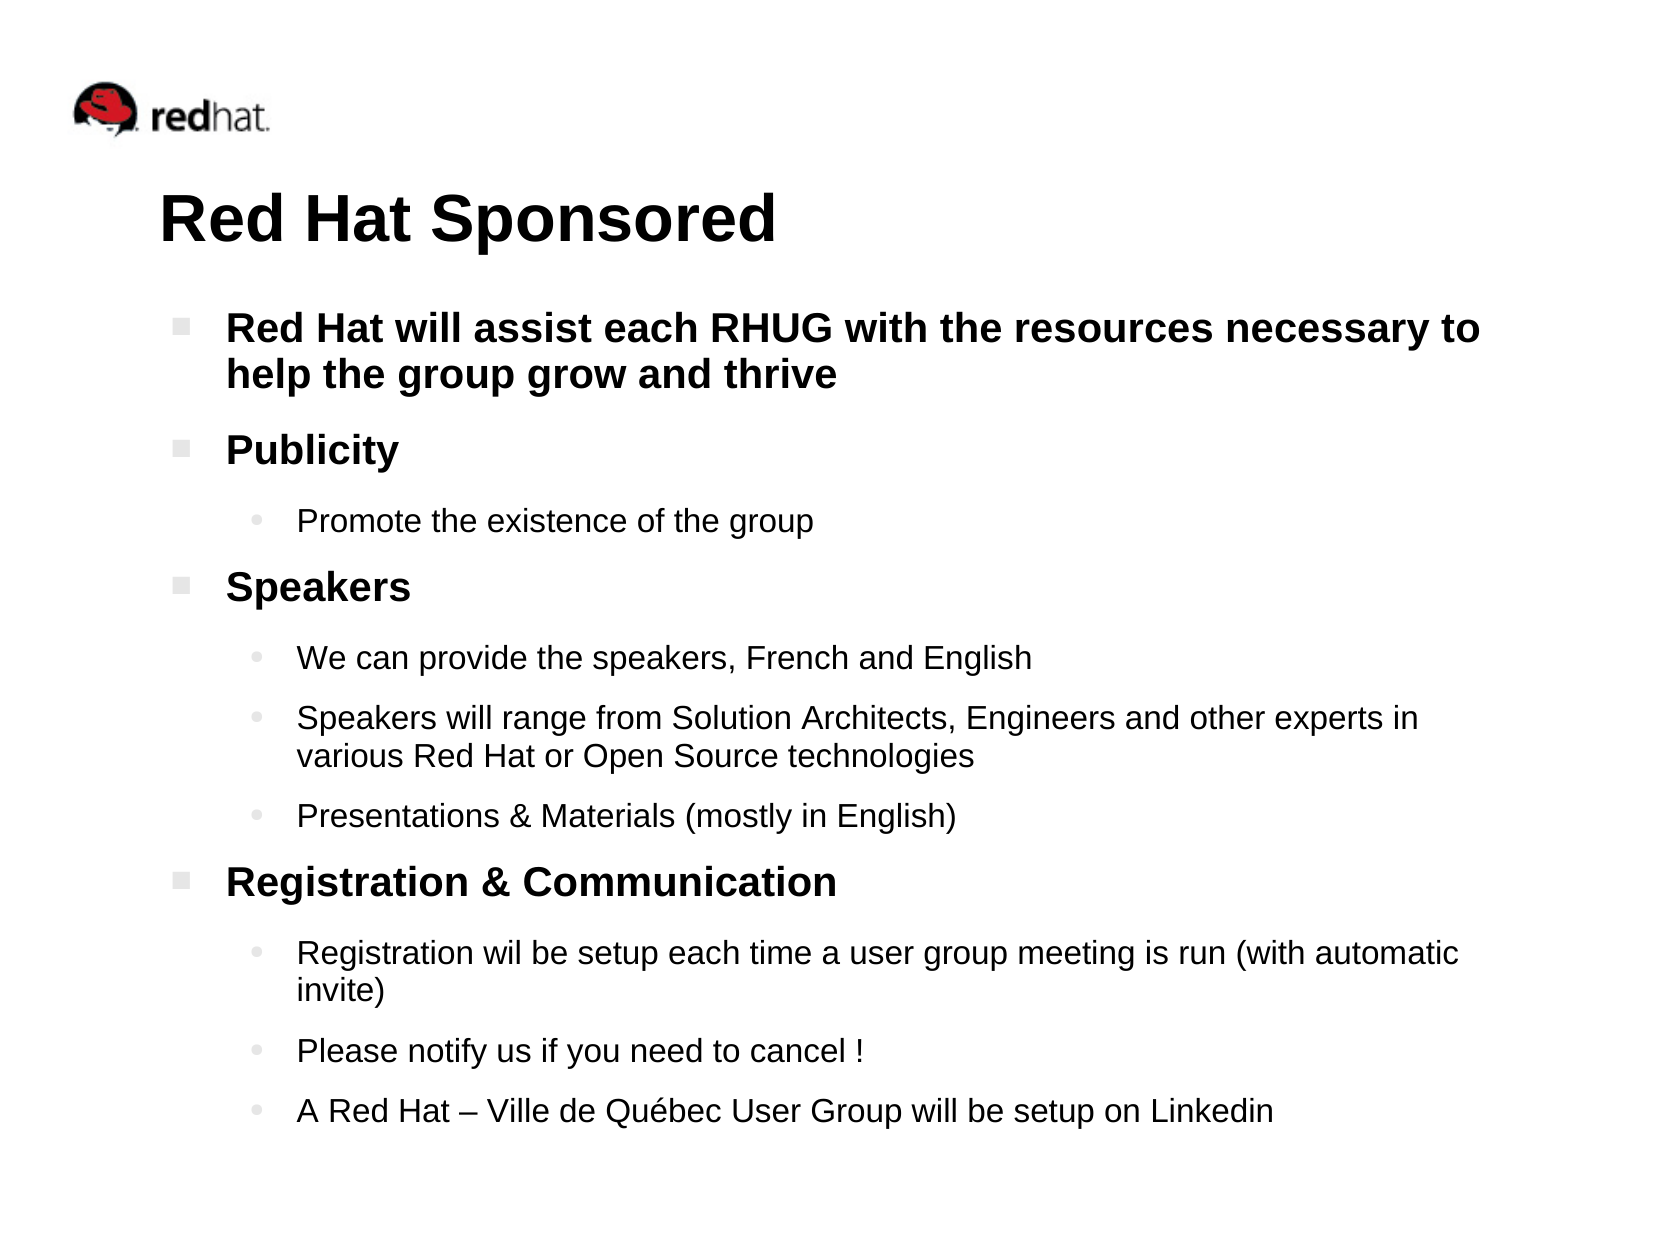

# Red Hat Sponsored
Red Hat will assist each RHUG with the resources necessary to help the group grow and thrive
Publicity
Promote the existence of the group
Speakers
We can provide the speakers, French and English
Speakers will range from Solution Architects, Engineers and other experts in various Red Hat or Open Source technologies
Presentations & Materials (mostly in English)
Registration & Communication
Registration wil be setup each time a user group meeting is run (with automatic invite)
Please notify us if you need to cancel !
A Red Hat – Ville de Québec User Group will be setup on Linkedin